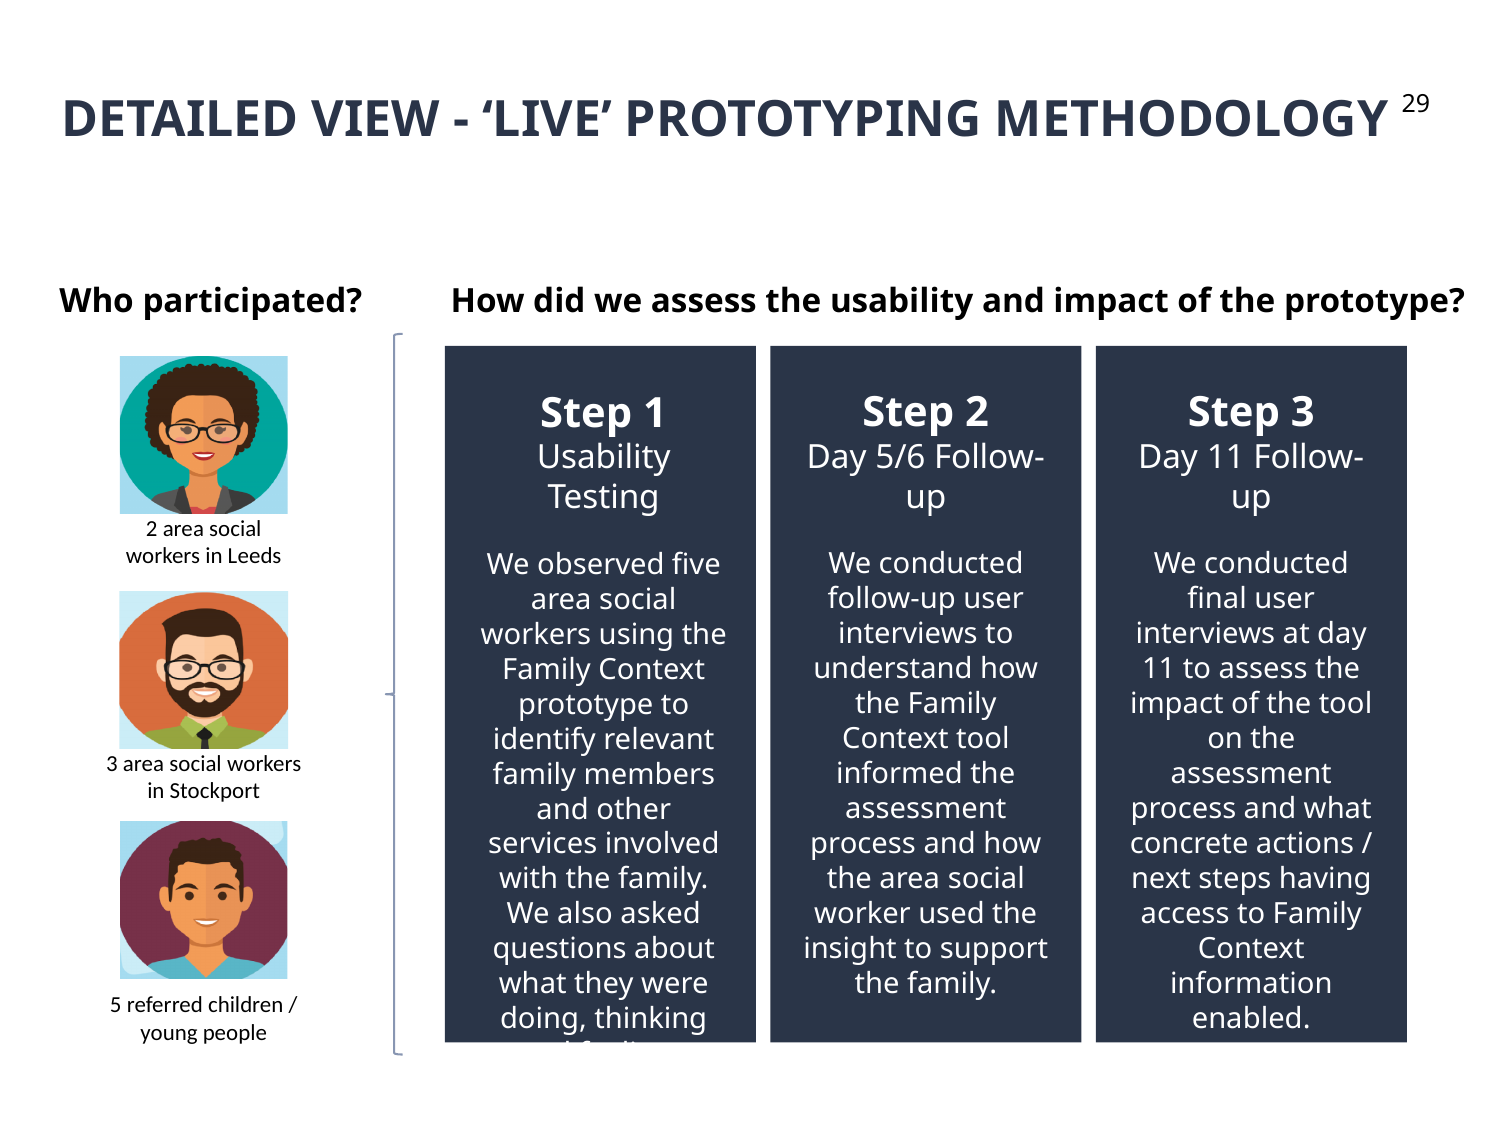

DETAILED VIEW - ‘LIVE’ PROTOTYPING METHODOLOGY
Who participated?
How did we assess the usability and impact of the prototype?
Step 1
Usability Testing
We observed five area social workers using the Family Context prototype to identify relevant family members and other services involved with the family. We also asked questions about what they were doing, thinking and feeling.
Step 2
Day 5/6 Follow-up
We conducted follow-up user interviews to understand how the Family Context tool informed the assessment process and how the area social worker used the insight to support the family.
Step 3
Day 11 Follow-up
We conducted final user interviews at day 11 to assess the impact of the tool on the assessment process and what concrete actions / next steps having access to Family Context information enabled.
2 area social workers in Leeds
3 area social workers in Stockport
5 referred children / young people